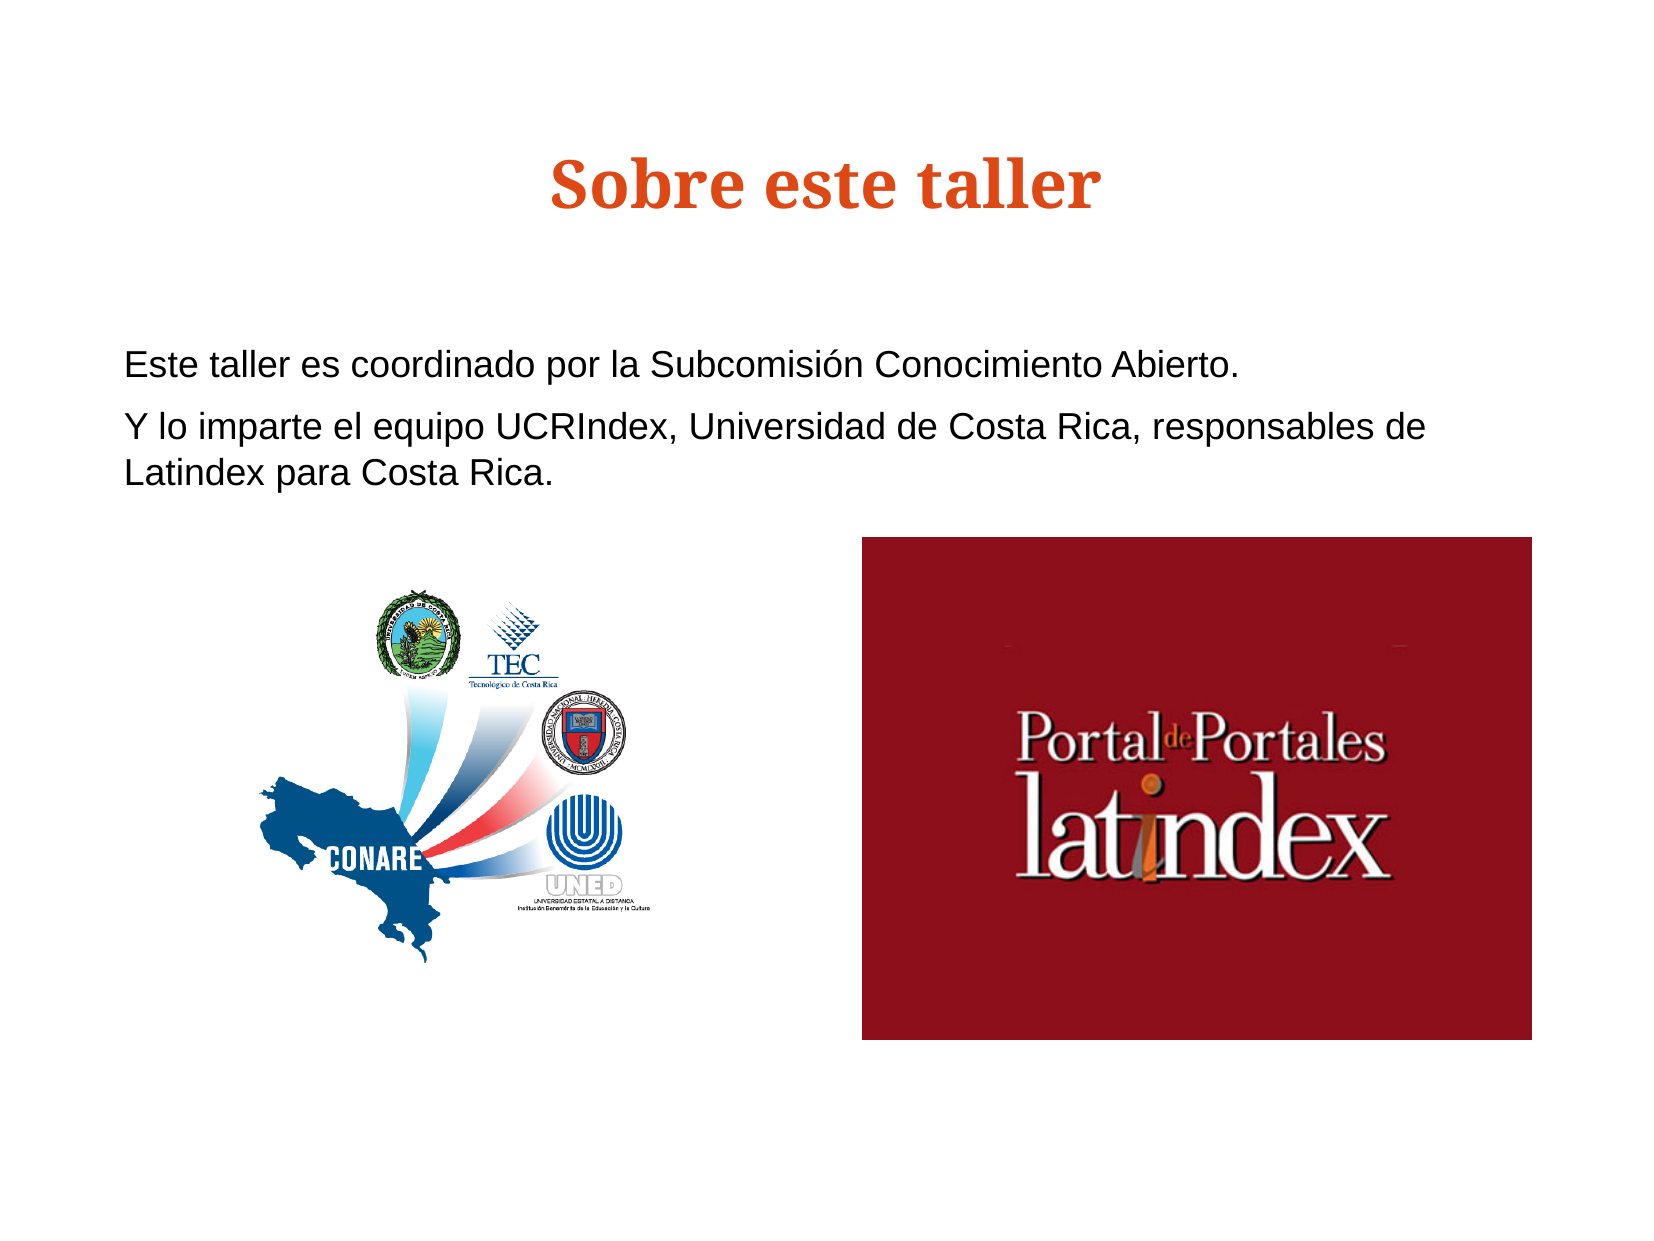

# Sobre este taller
Este taller es coordinado por la Subcomisión Conocimiento Abierto.
Y lo imparte el equipo UCRIndex, Universidad de Costa Rica, responsables de Latindex para Costa Rica.